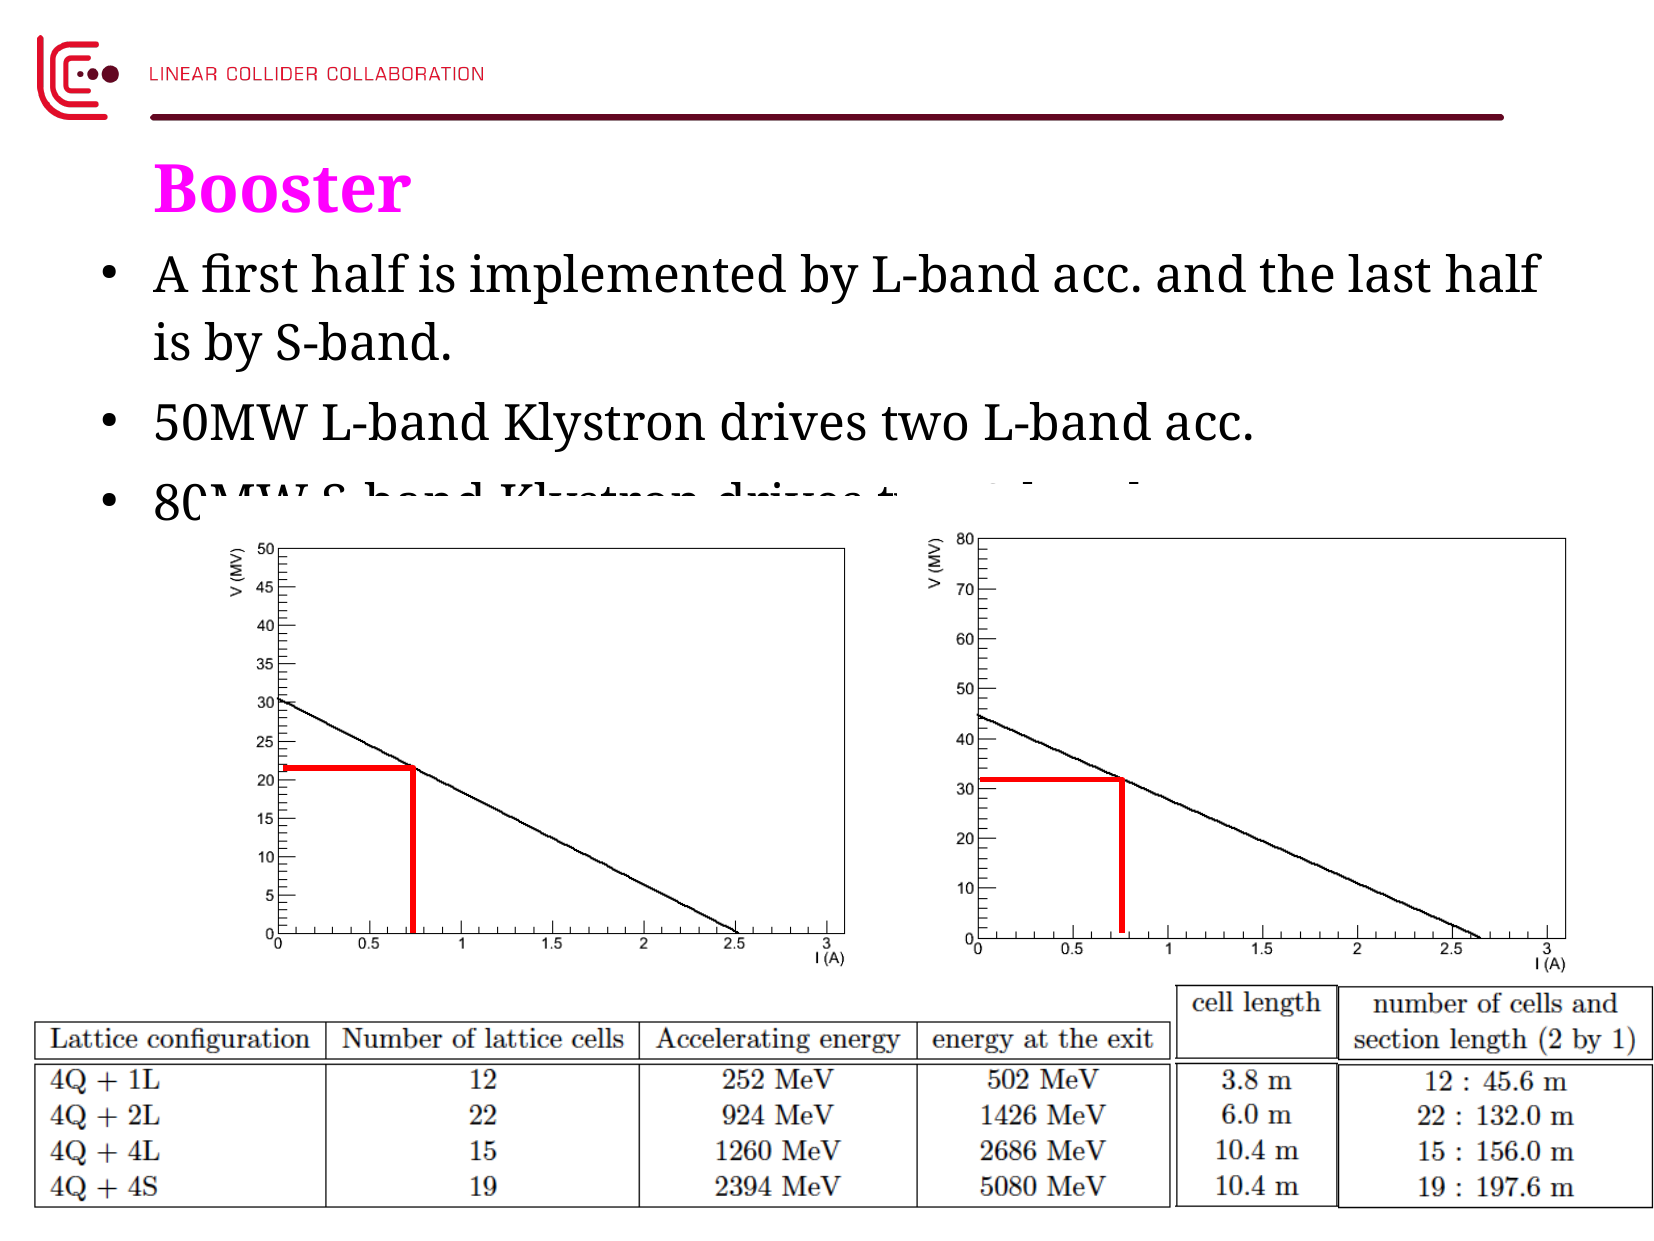

# Booster
A first half is implemented by L-band acc. and the last half is by S-band.
50MW L-band Klystron drives two L-band acc.
80MW S-band Klystron drives two S-band acc.